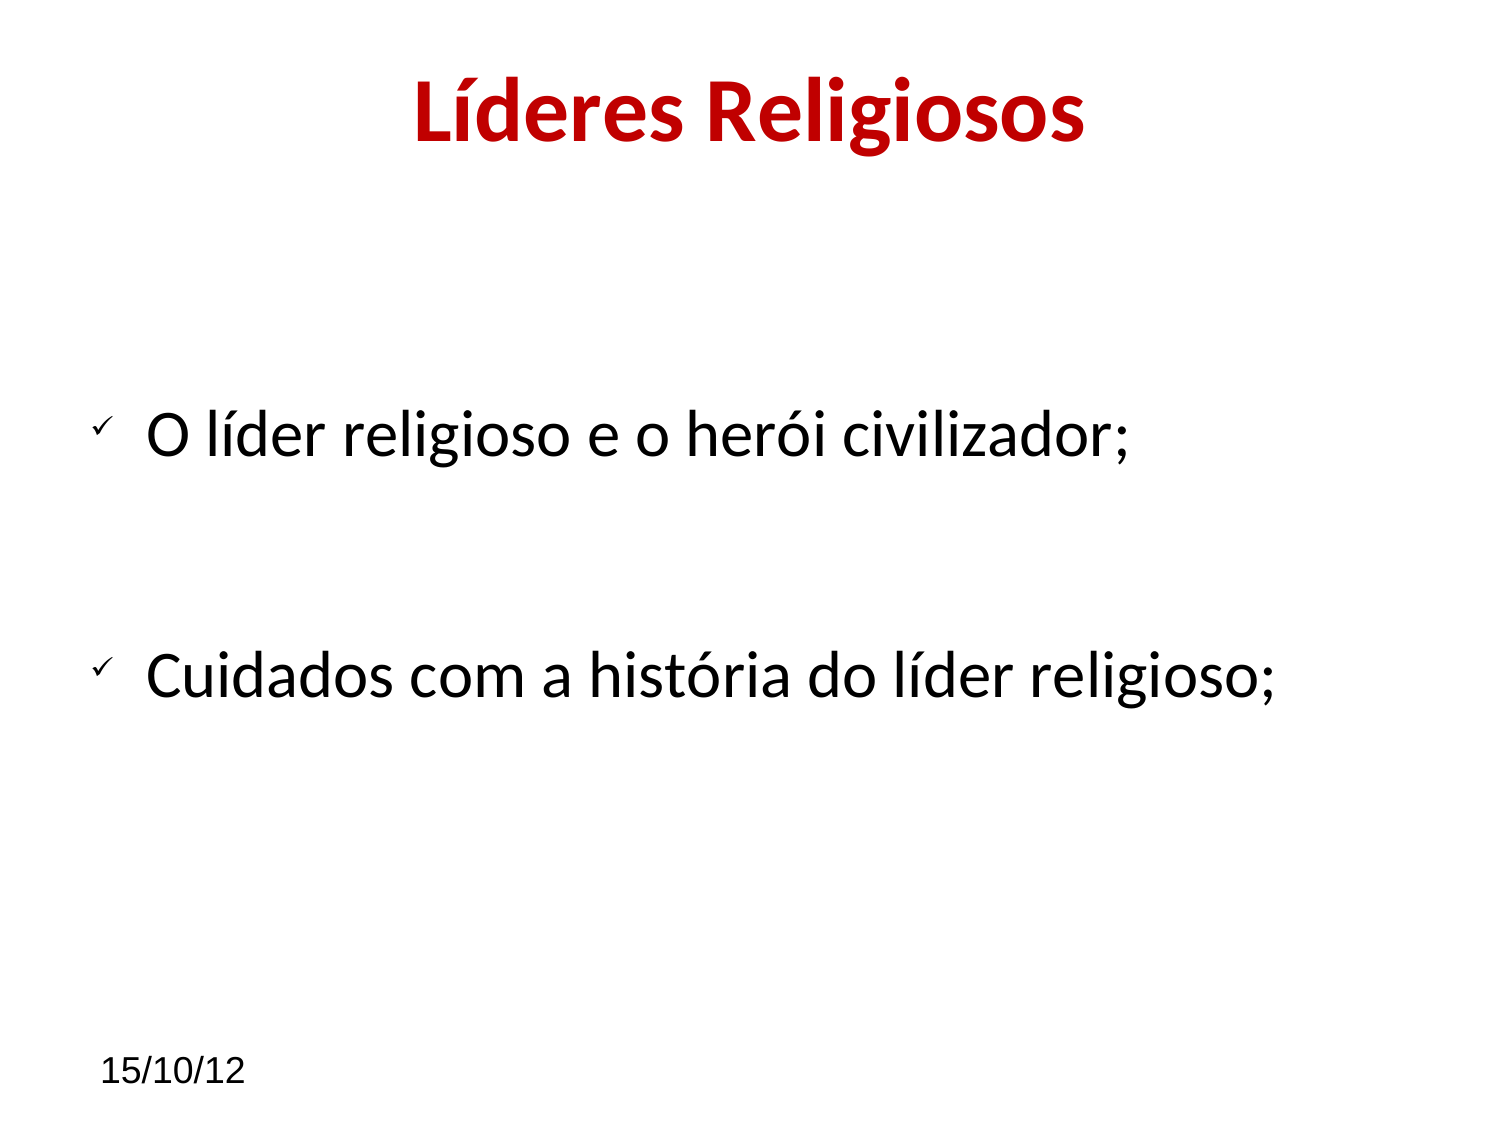

# Líderes Religiosos
O líder religioso e o herói civilizador;
Cuidados com a história do líder religioso;